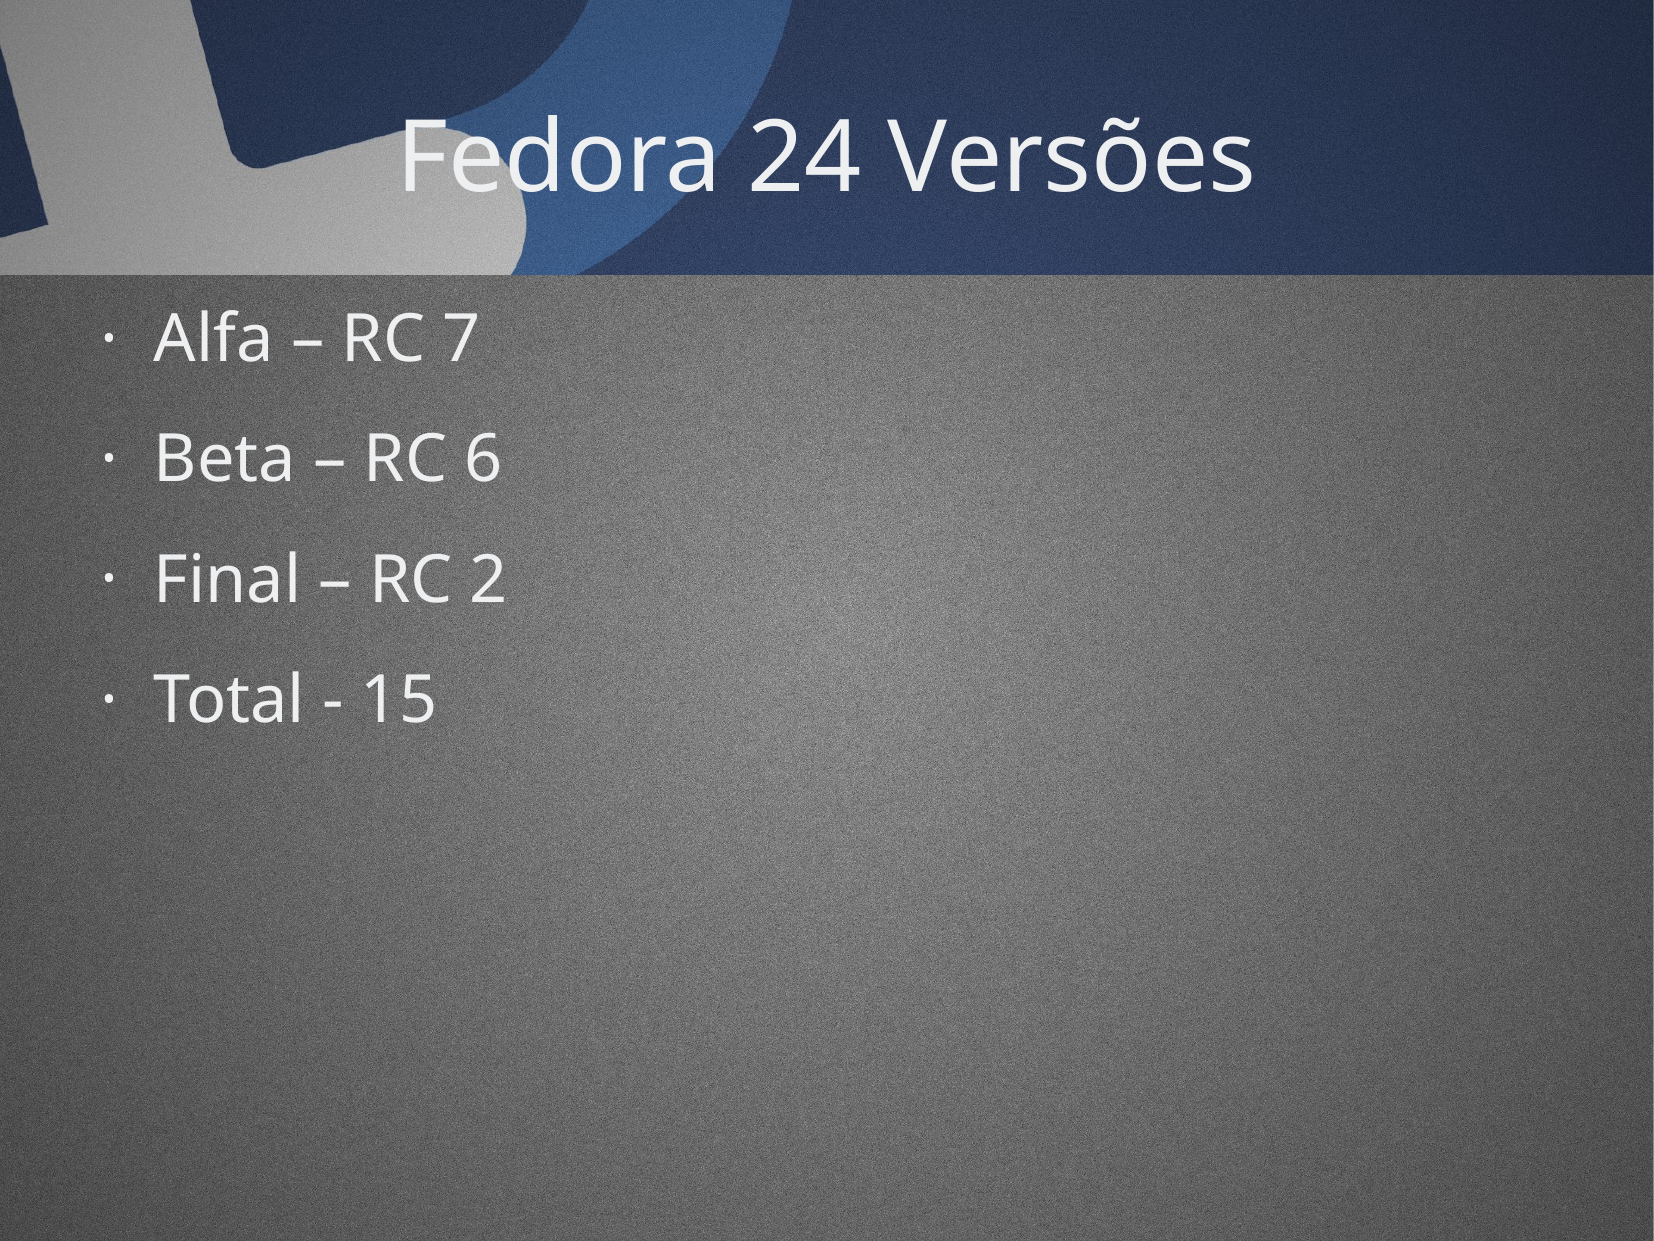

# Fedora 24 Versões
Alfa – RC 7
Beta – RC 6
Final – RC 2
Total - 15